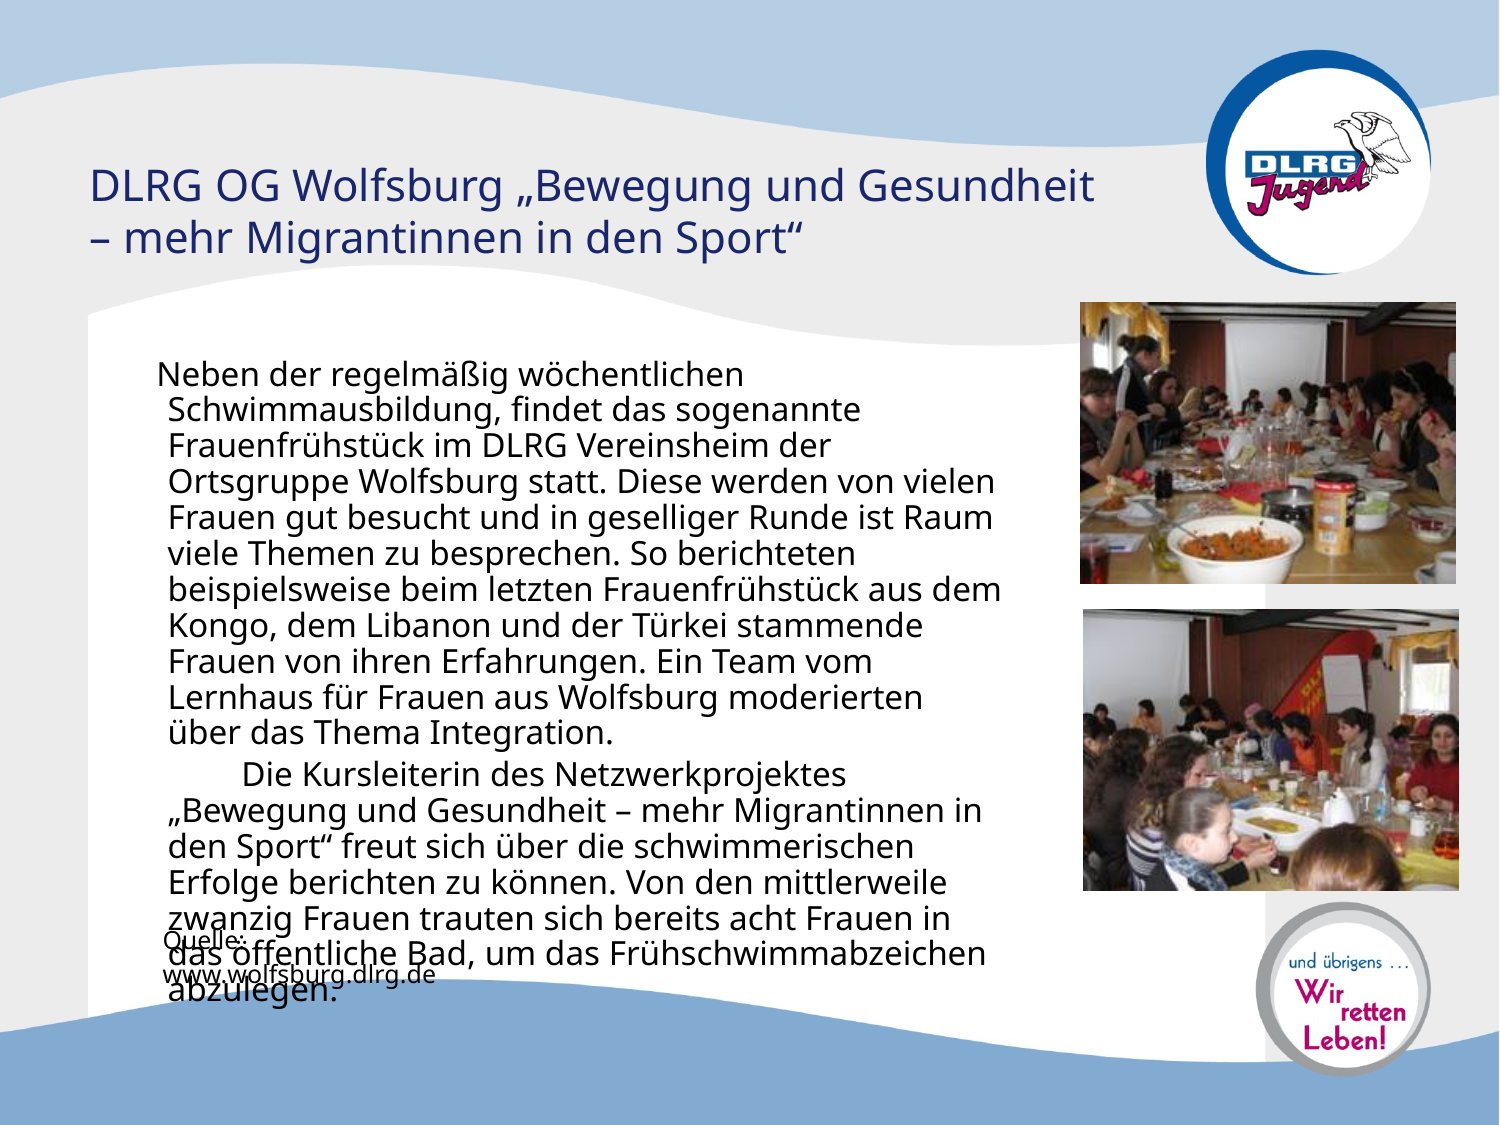

# DLRG OG Wolfsburg „Bewegung und Gesundheit – mehr Migrantinnen in den Sport“
 Neben der regelmäßig wöchentlichen Schwimmausbildung, findet das sogenannte Frauenfrühstück im DLRG Vereinsheim der Ortsgruppe Wolfsburg statt. Diese werden von vielen Frauen gut besucht und in geselliger Runde ist Raum viele Themen zu besprechen. So berichteten beispielsweise beim letzten Frauenfrühstück aus dem Kongo, dem Libanon und der Türkei stammende Frauen von ihren Erfahrungen. Ein Team vom Lernhaus für Frauen aus Wolfsburg moderierten über das Thema Integration.
	Die Kursleiterin des Netzwerkprojektes „Bewegung und Gesundheit – mehr Migrantinnen in den Sport“ freut sich über die schwimmerischen Erfolge berichten zu können. Von den mittlerweile zwanzig Frauen trauten sich bereits acht Frauen in das öffentliche Bad, um das Frühschwimmabzeichen abzulegen.
Quelle: www.wolfsburg.dlrg.de